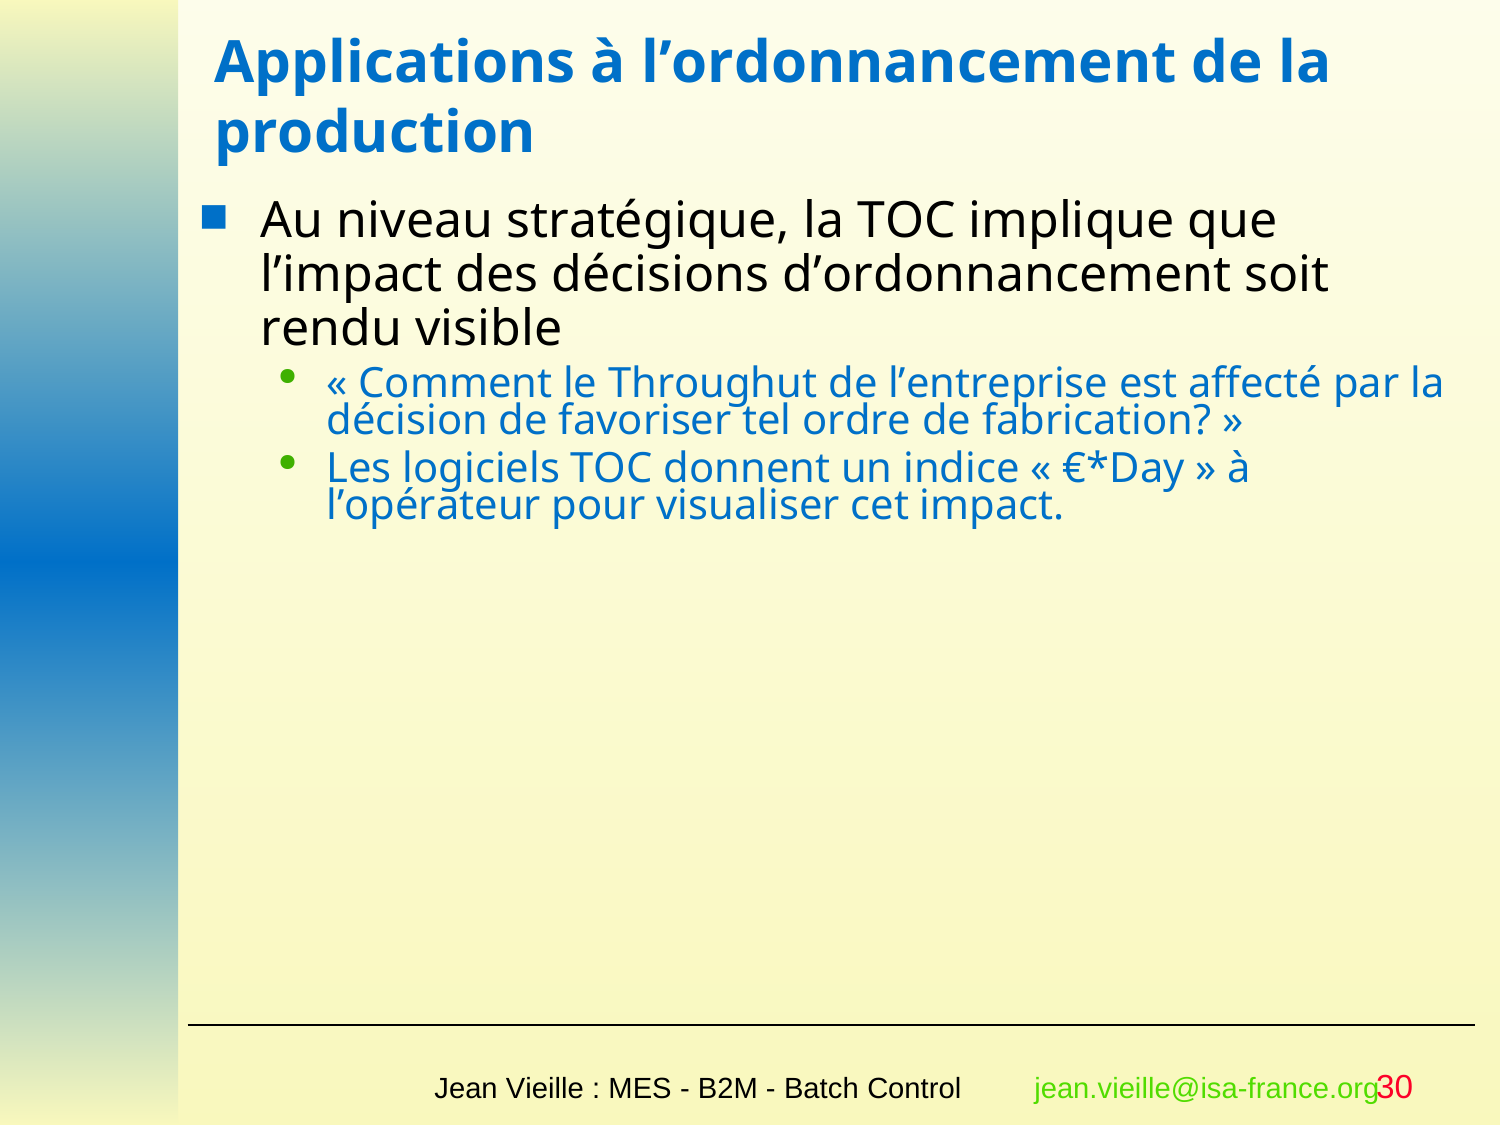

# Applications à l’ordonnancement de la production
Au niveau stratégique, la TOC implique que l’impact des décisions d’ordonnancement soit rendu visible
« Comment le Throughut de l’entreprise est affecté par la décision de favoriser tel ordre de fabrication? »
Les logiciels TOC donnent un indice « €*Day » à l’opérateur pour visualiser cet impact.